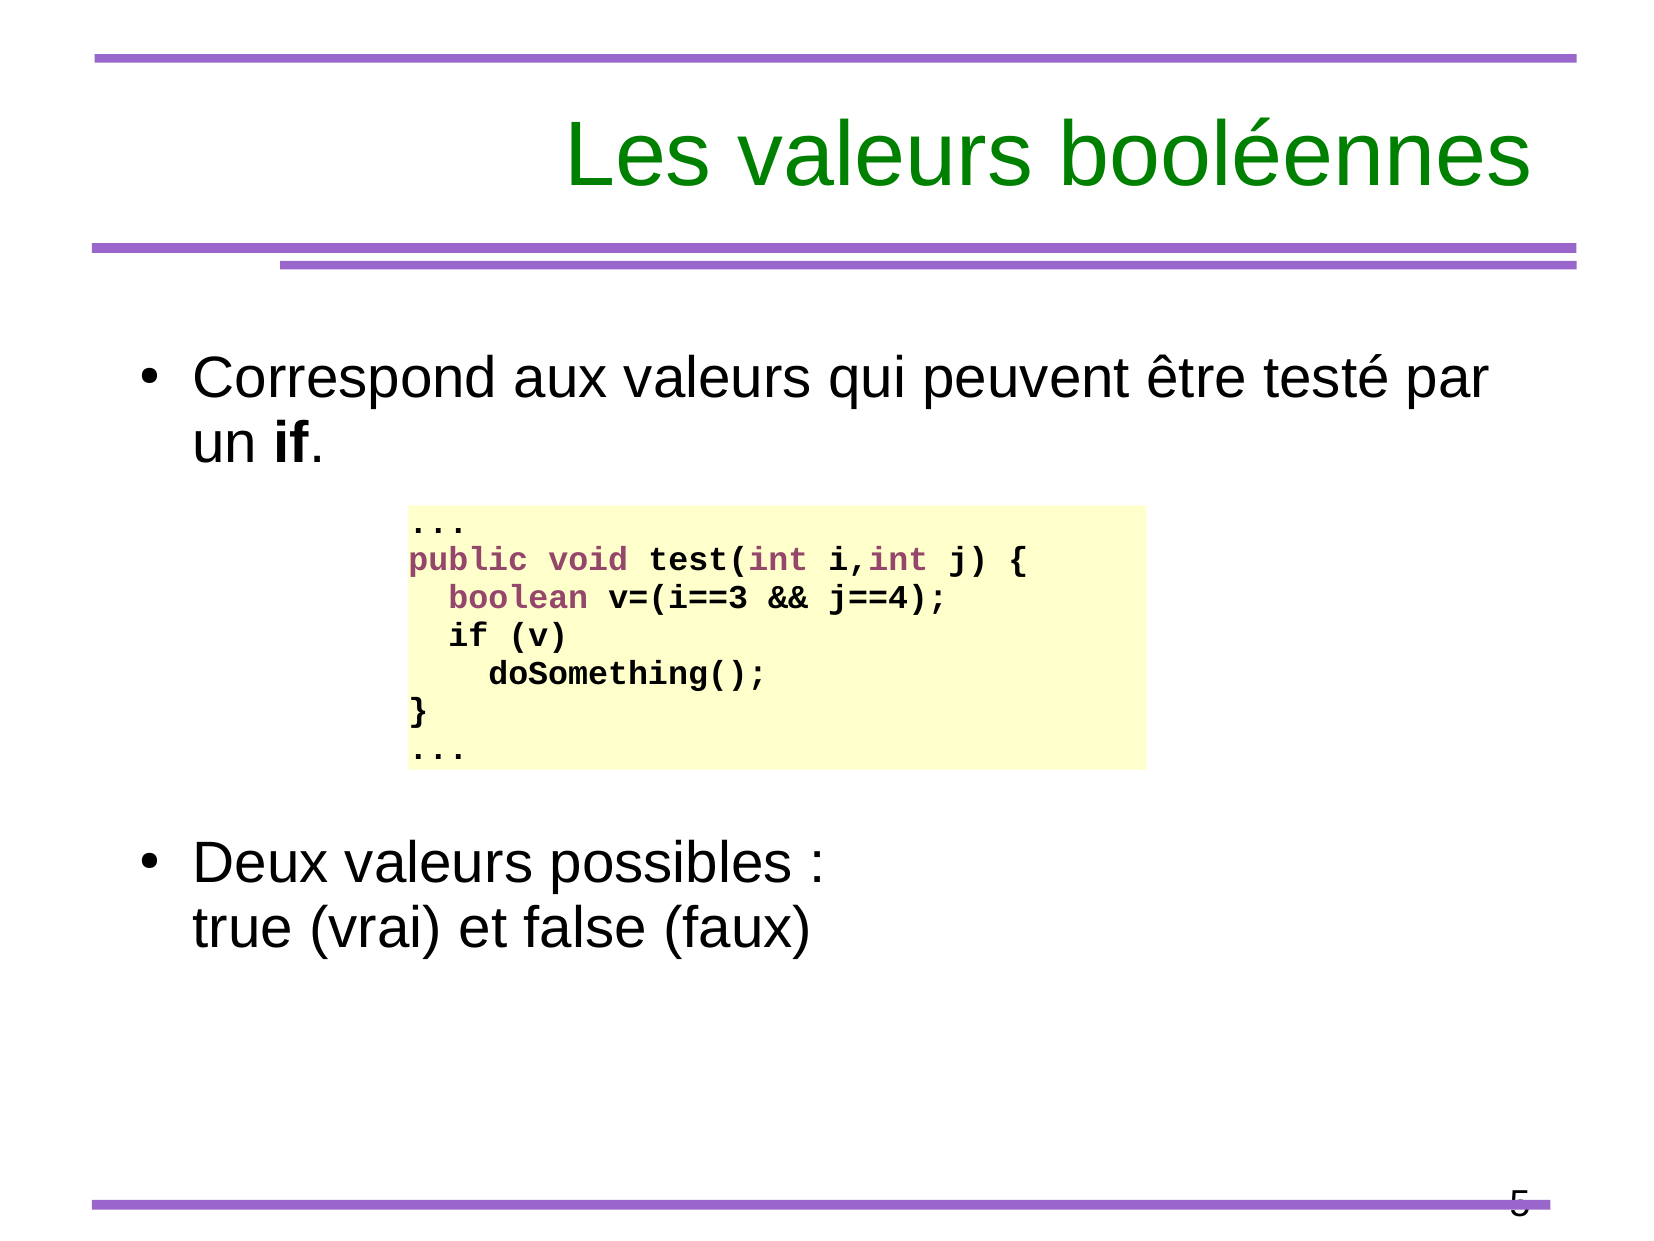

# Les valeurs booléennes
Correspond aux valeurs qui peuvent être testé par un if.
Deux valeurs possibles :
true (vrai) et false (faux)
...
public void test(int i,int j) {
 boolean v=(i==3 && j==4);
 if (v)
 doSomething();
}
...